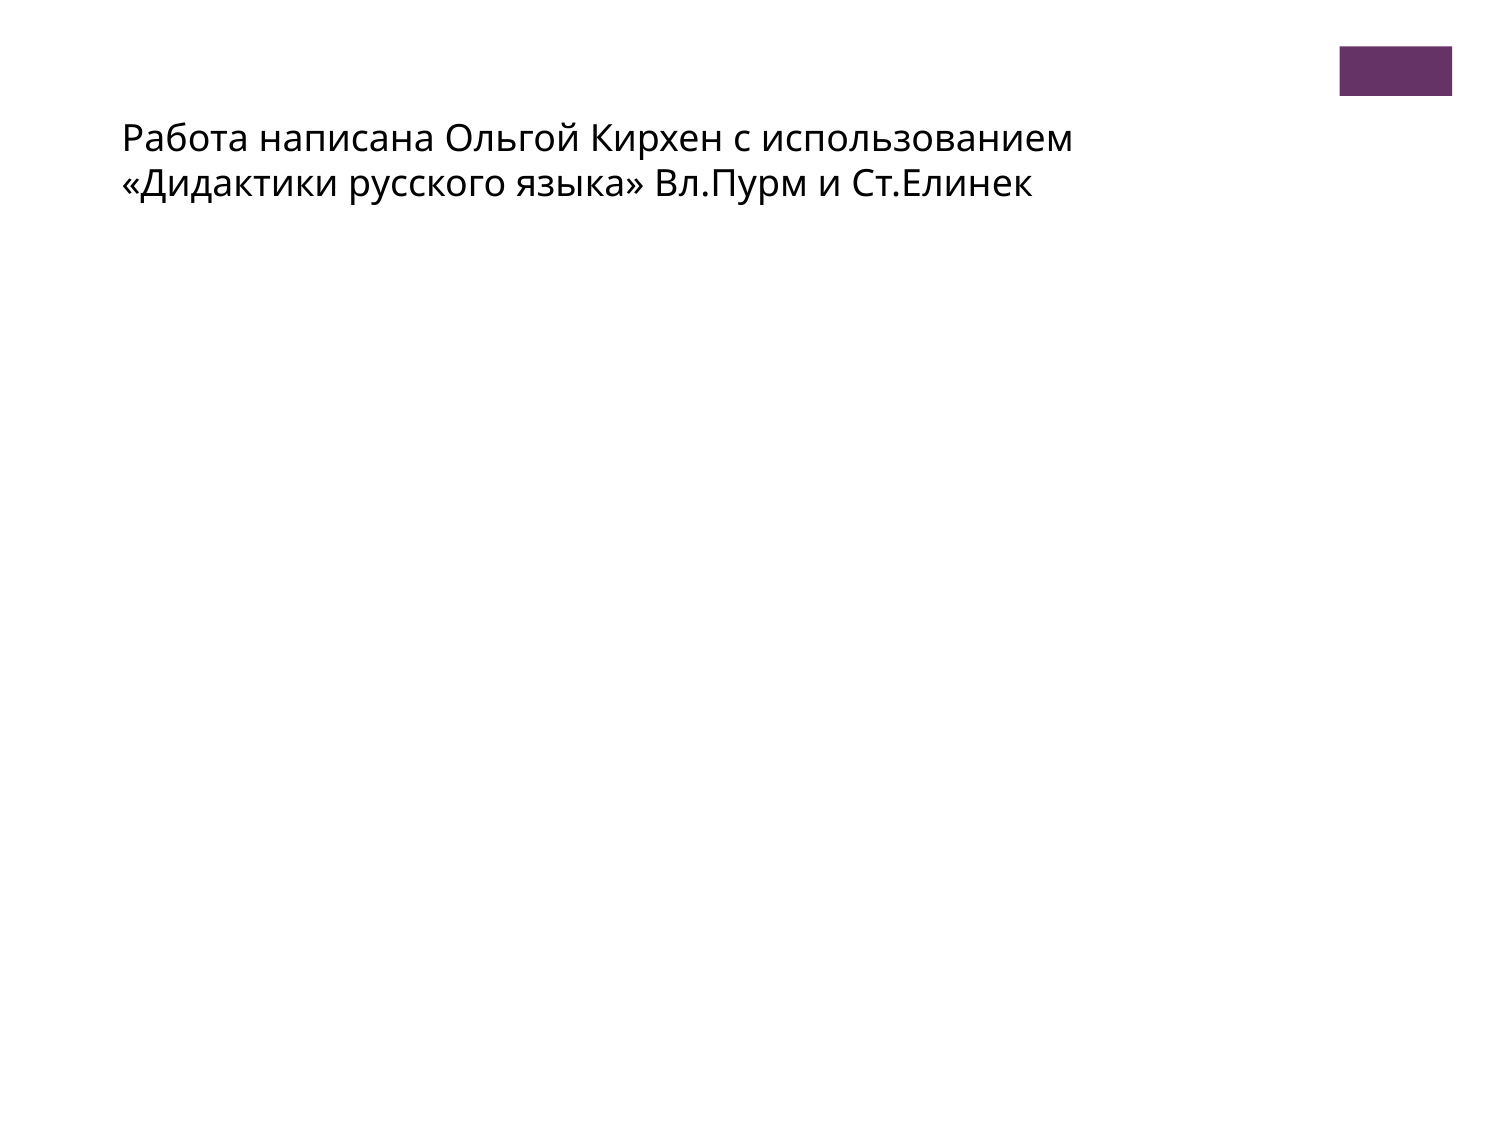

Работа написана Ольгой Кирхен с использованием «Дидактики русского языка» Вл.Пурм и Ст.Елинек